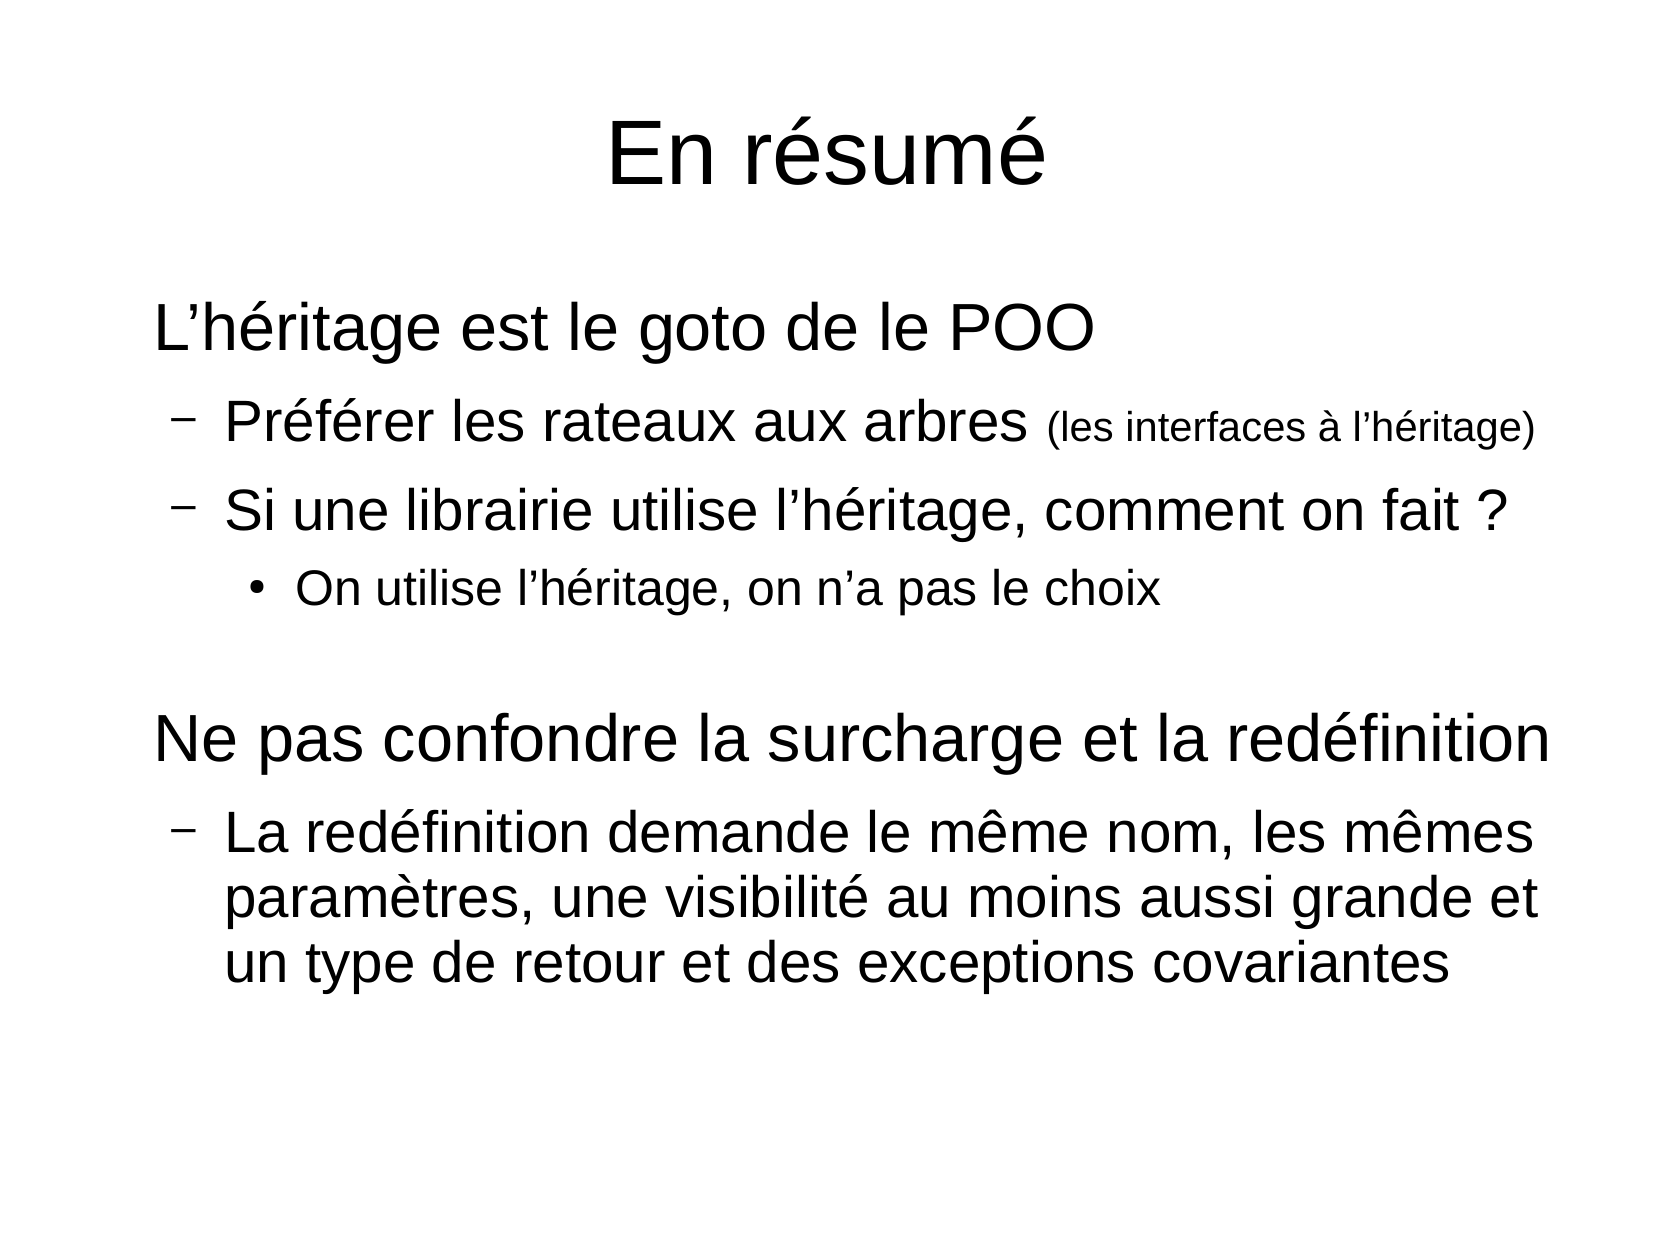

# En résumé
L’héritage est le goto de le POO
Préférer les rateaux aux arbres (les interfaces à l’héritage)
Si une librairie utilise l’héritage, comment on fait ?
On utilise l’héritage, on n’a pas le choix
Ne pas confondre la surcharge et la redéfinition
La redéfinition demande le même nom, les mêmes paramètres, une visibilité au moins aussi grande et un type de retour et des exceptions covariantes